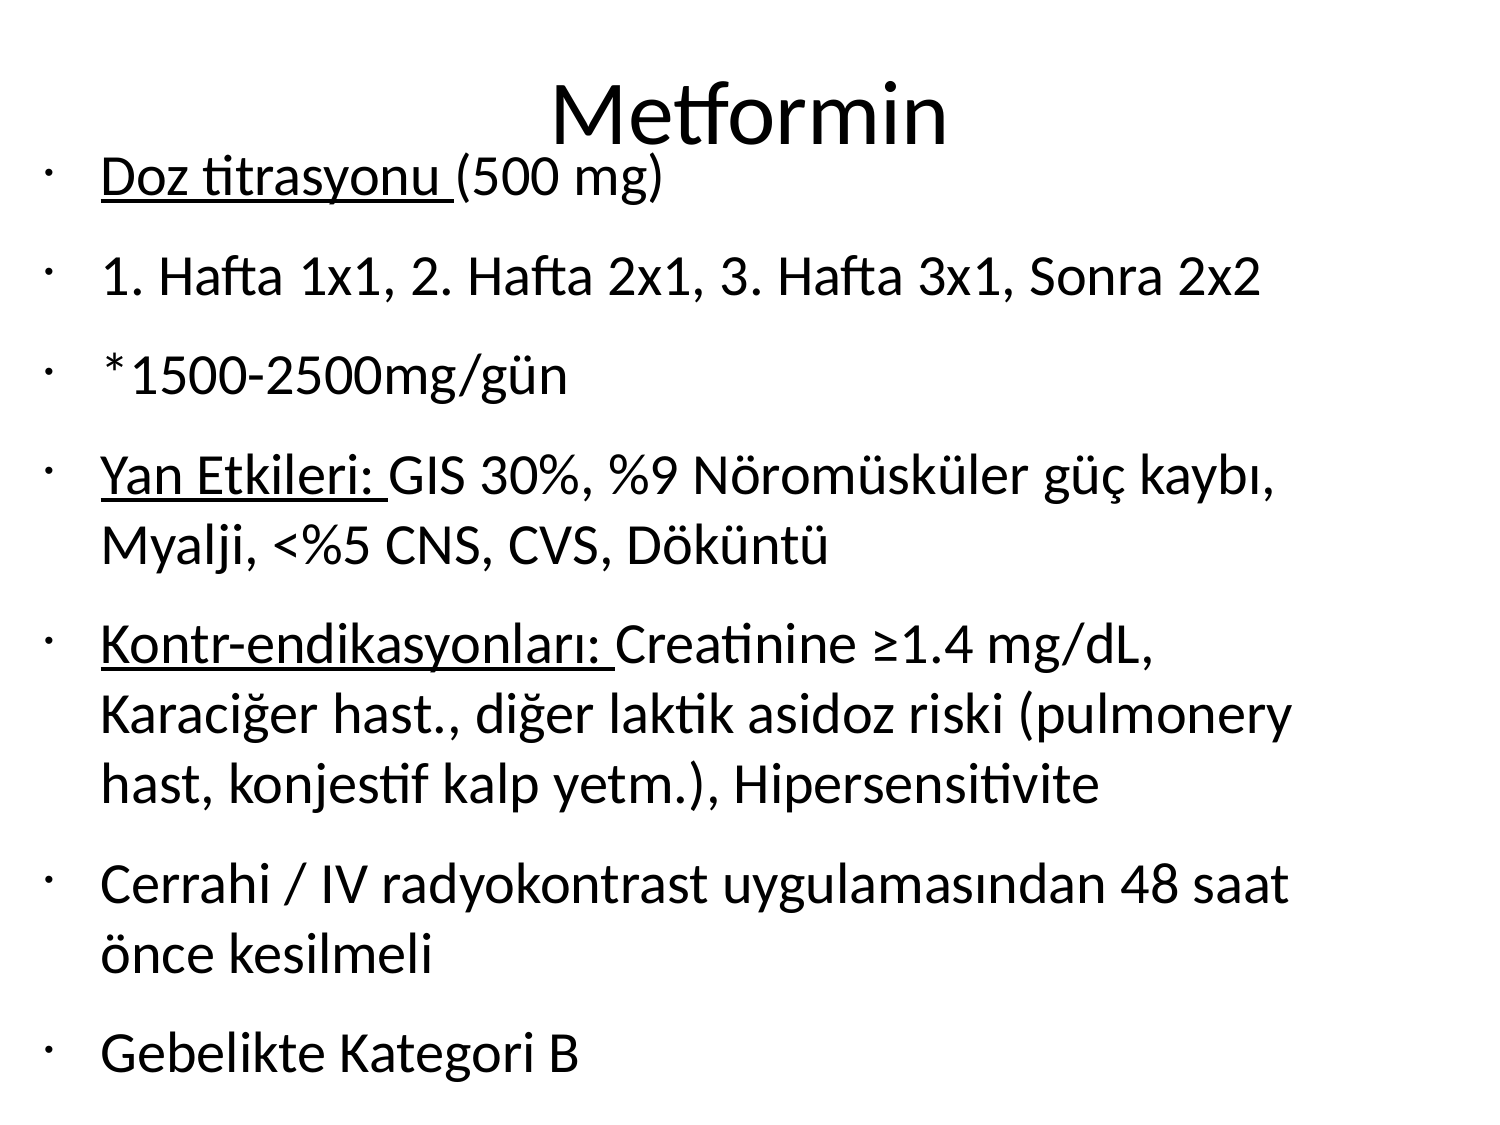

# Metformin
Doz titrasyonu (500 mg)
1. Hafta 1x1, 2. Hafta 2x1, 3. Hafta 3x1, Sonra 2x2
*1500-2500mg/gün
Yan Etkileri: GIS 30%, %9 Nöromüsküler güç kaybı, Myalji, <%5 CNS, CVS, Döküntü
Kontr-endikasyonları: Creatinine ≥1.4 mg/dL, Karaciğer hast., diğer laktik asidoz riski (pulmonery hast, konjestif kalp yetm.), Hipersensitivite
Cerrahi / IV radyokontrast uygulamasından 48 saat önce kesilmeli
Gebelikte Kategori B